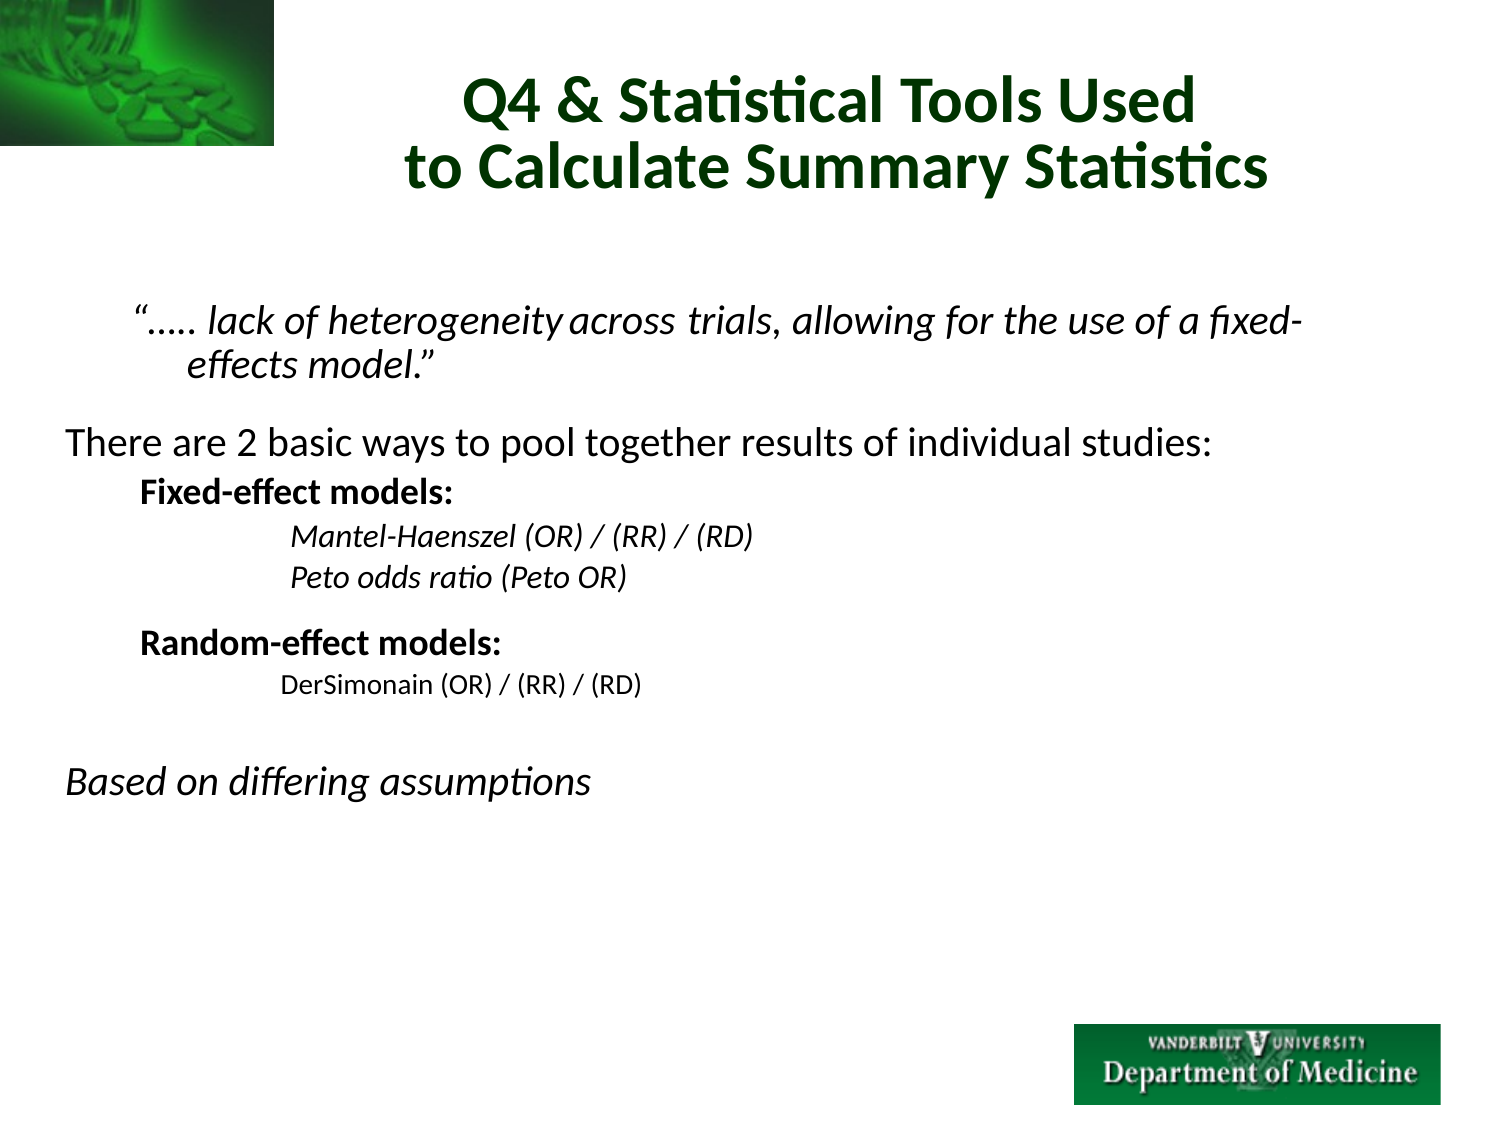

Q4 & Statistical Tools Used
to Calculate Summary Statistics
# “….. lack of heterogeneity across trials, allowing for the use of a fixed-effects model.”
There are 2 basic ways to pool together results of individual studies:
Fixed-effect models:
Mantel-Haenszel (OR) / (RR) / (RD)
Peto odds ratio (Peto OR)
Random-effect models:
DerSimonain (OR) / (RR) / (RD)
Based on differing assumptions